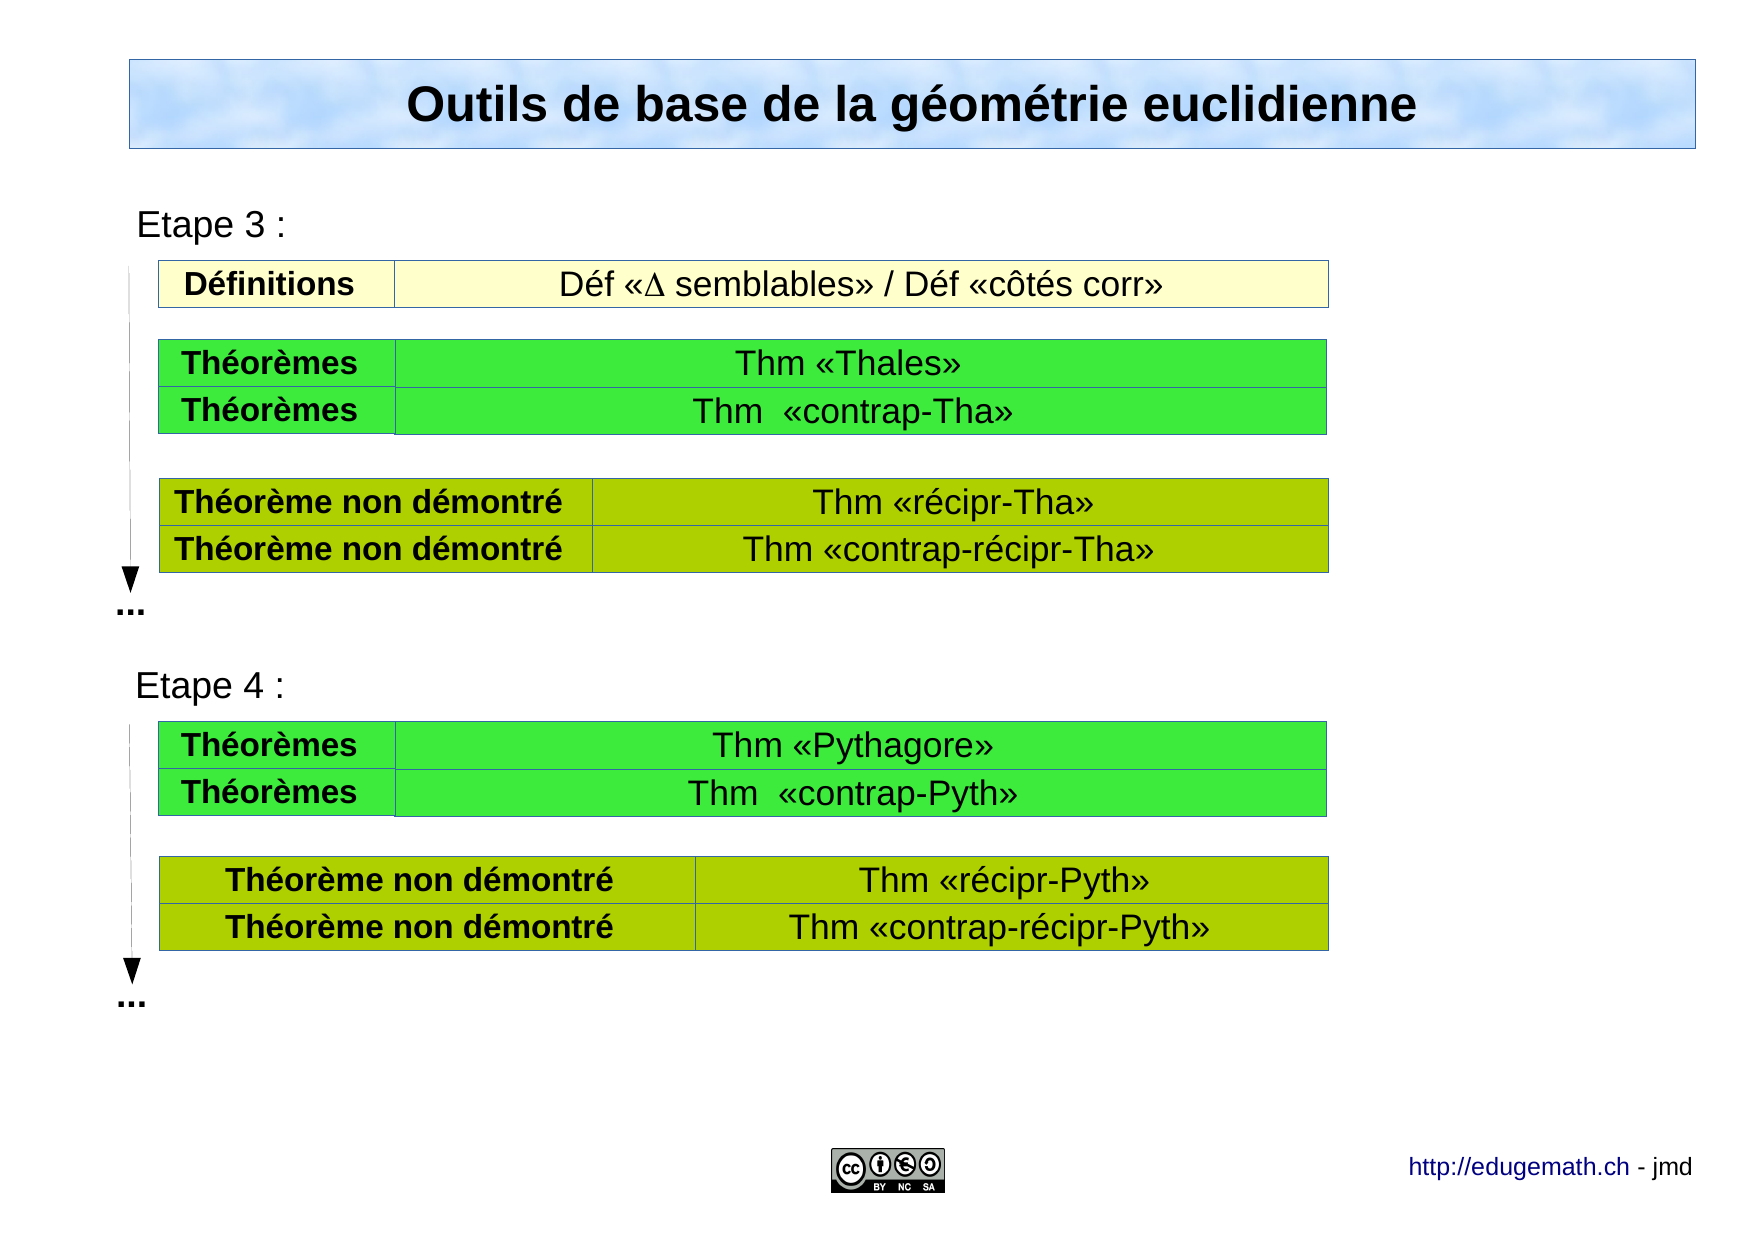

Outils de base de la géométrie euclidienne
Etape 3 :
Déf «D semblables» / Déf «côtés corr»
Définitions
Théorèmes
Thm «Thales»
Théorèmes
Thm «contrap-Tha»
Thm «récipr-Tha»
Théorème non démontré
Thm «contrap-récipr-Tha»
Théorème non démontré
...
Etape 4 :
Théorèmes
Thm «Pythagore»
Théorèmes
Thm «contrap-Pyth»
Thm «récipr-Pyth»
Théorème non démontré
Thm «contrap-récipr-Pyth»
Théorème non démontré
...
http://edugemath.ch - jmd